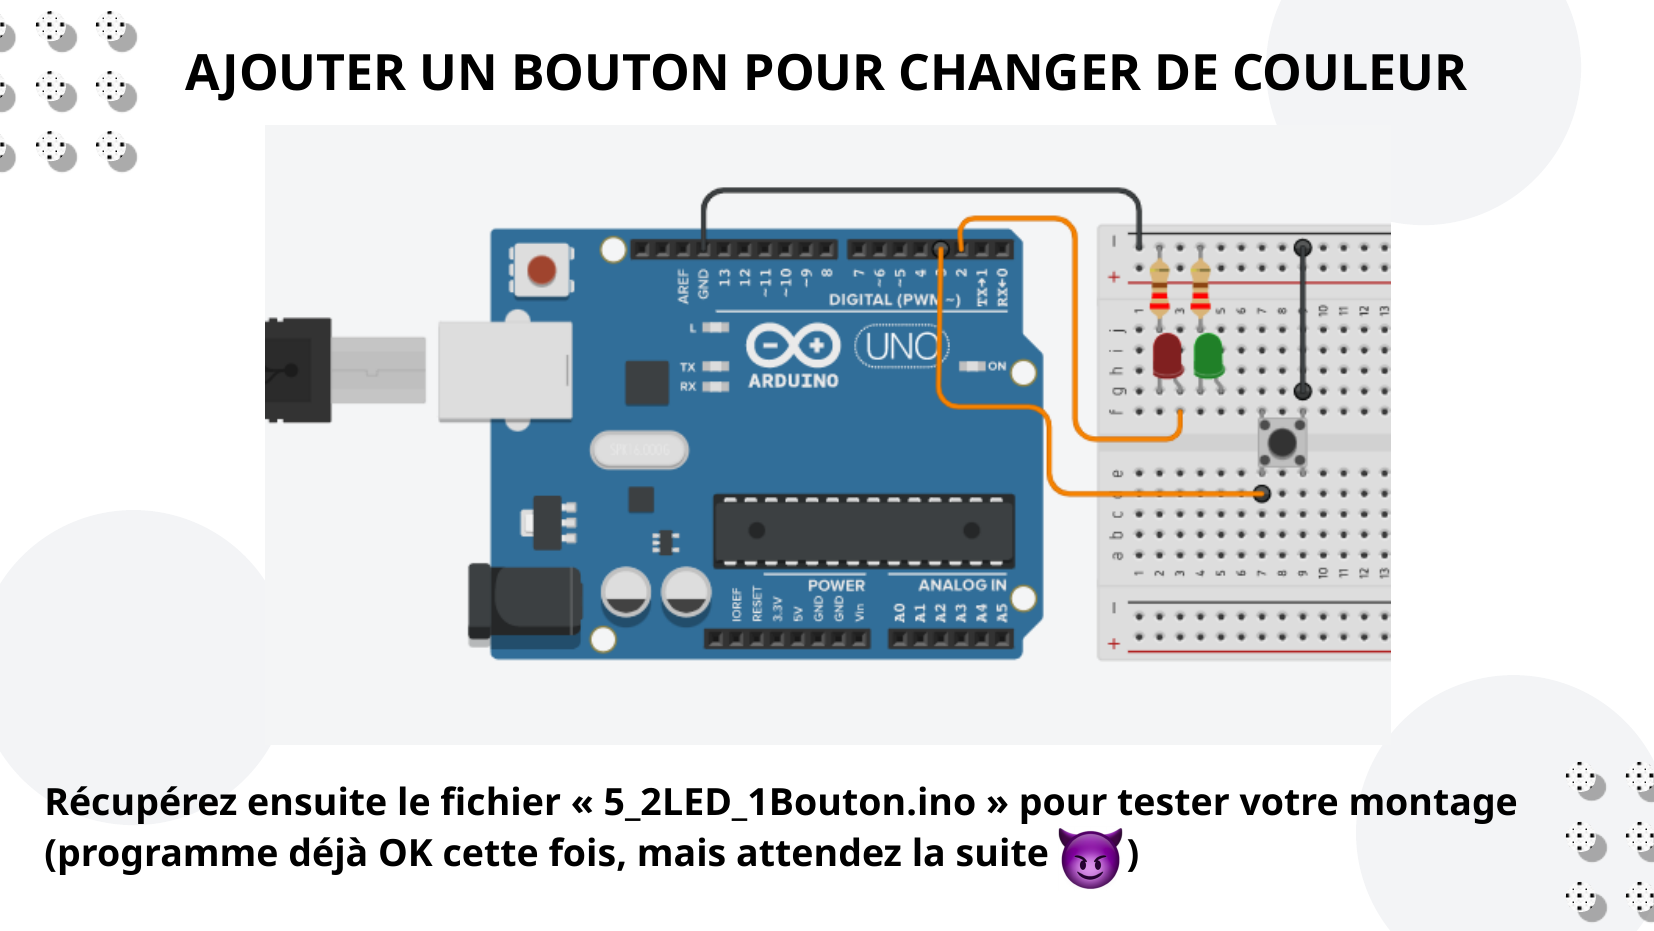

AJOUTER UN BOUTON POUR CHANGER DE COULEUR
Récupérez ensuite le fichier « 5_2LED_1Bouton.ino » pour tester votre montage (programme déjà OK cette fois, mais attendez la suite )